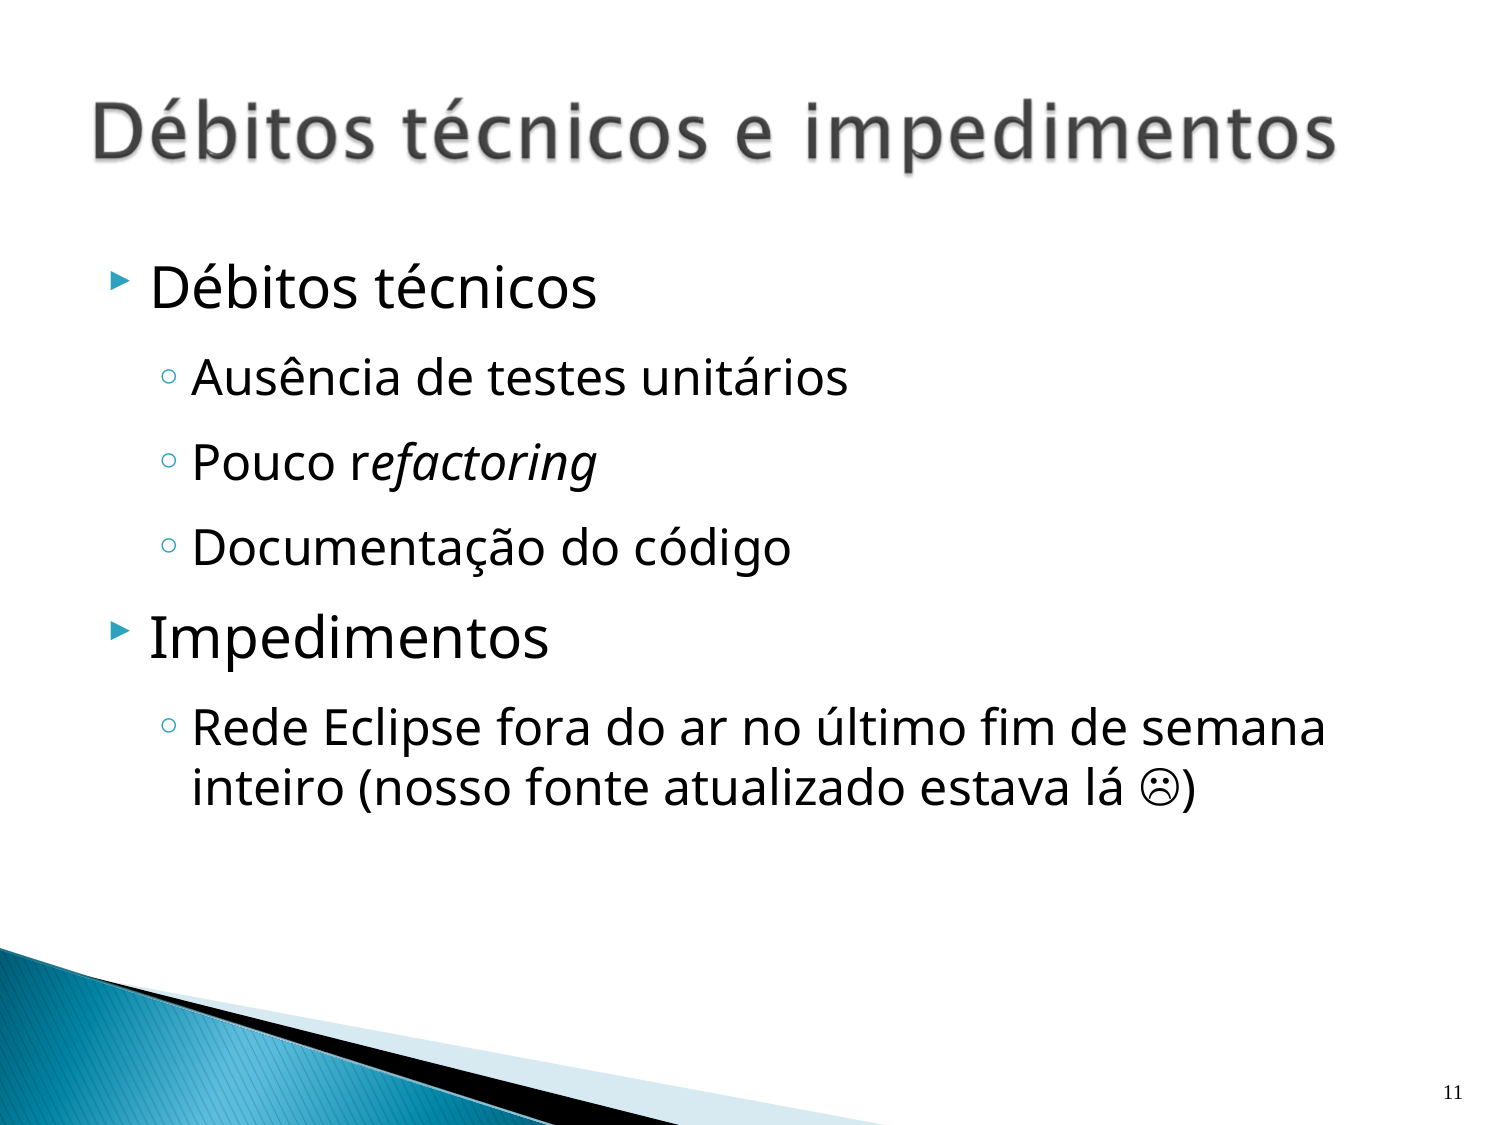

Débitos técnicos
Ausência de testes unitários
Pouco refactoring
Documentação do código
Impedimentos
Rede Eclipse fora do ar no último fim de semana inteiro (nosso fonte atualizado estava lá )